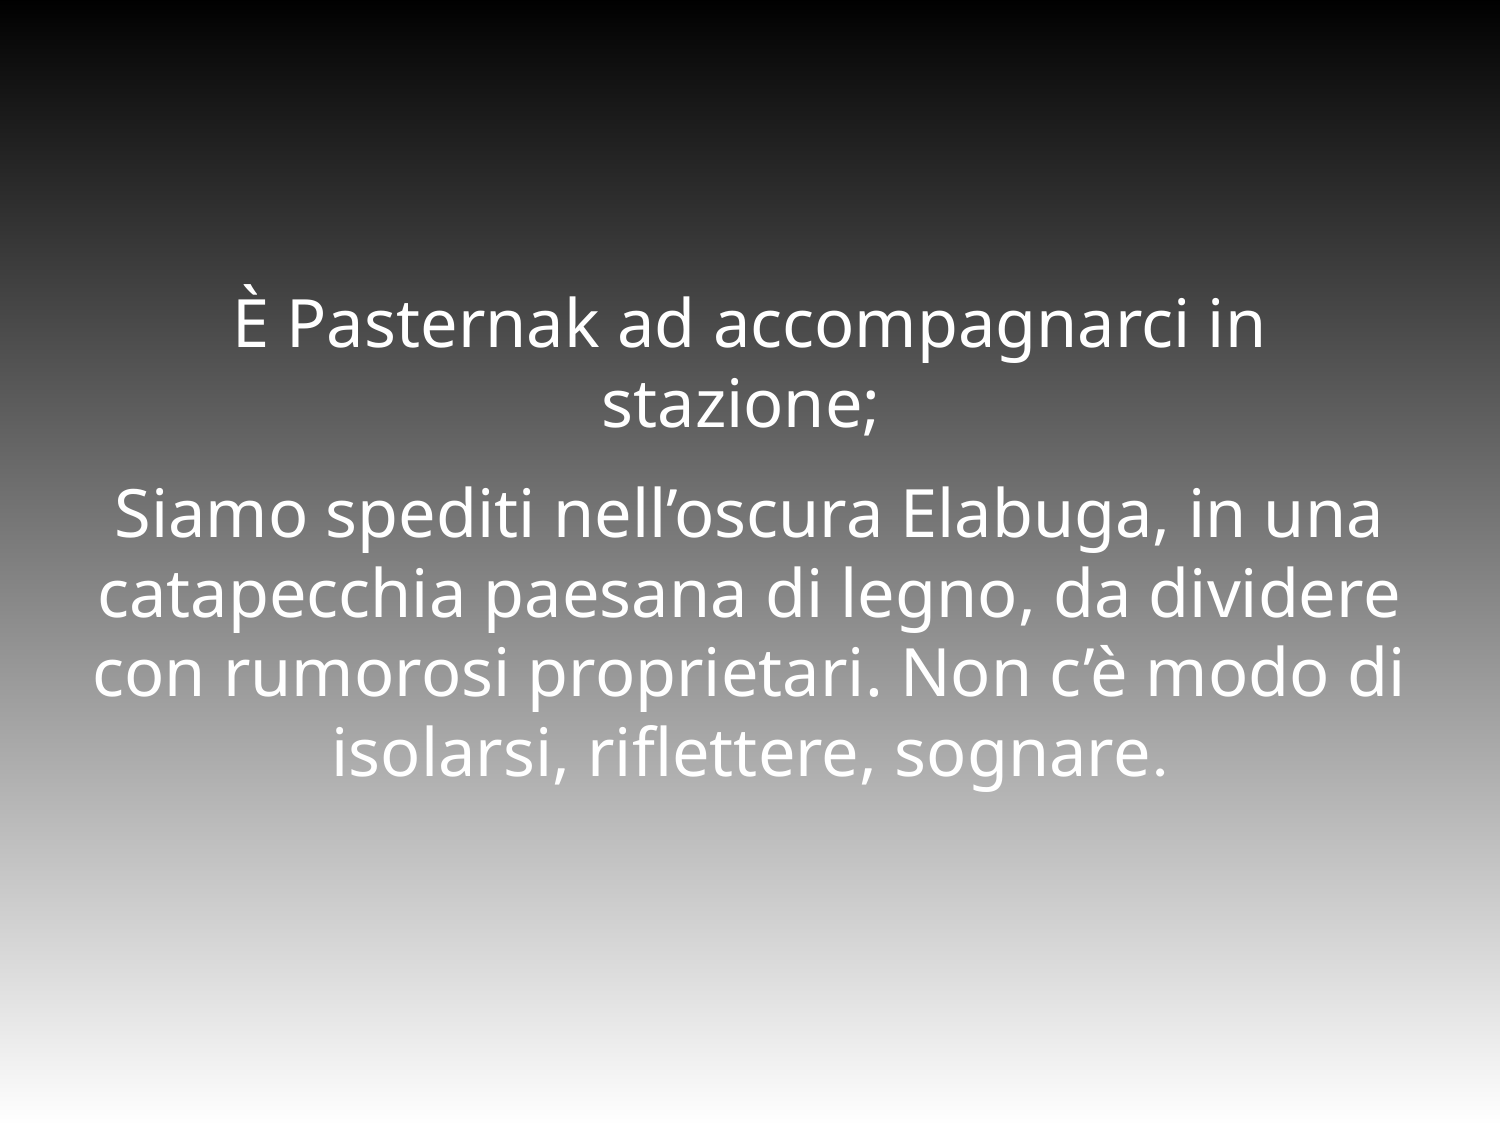

# È Pasternak ad accompagnarci in stazione;
Siamo spediti nell’oscura Elabuga, in una catapecchia paesana di legno, da dividere con rumorosi proprietari. Non c’è modo di isolarsi, riflettere, sognare.